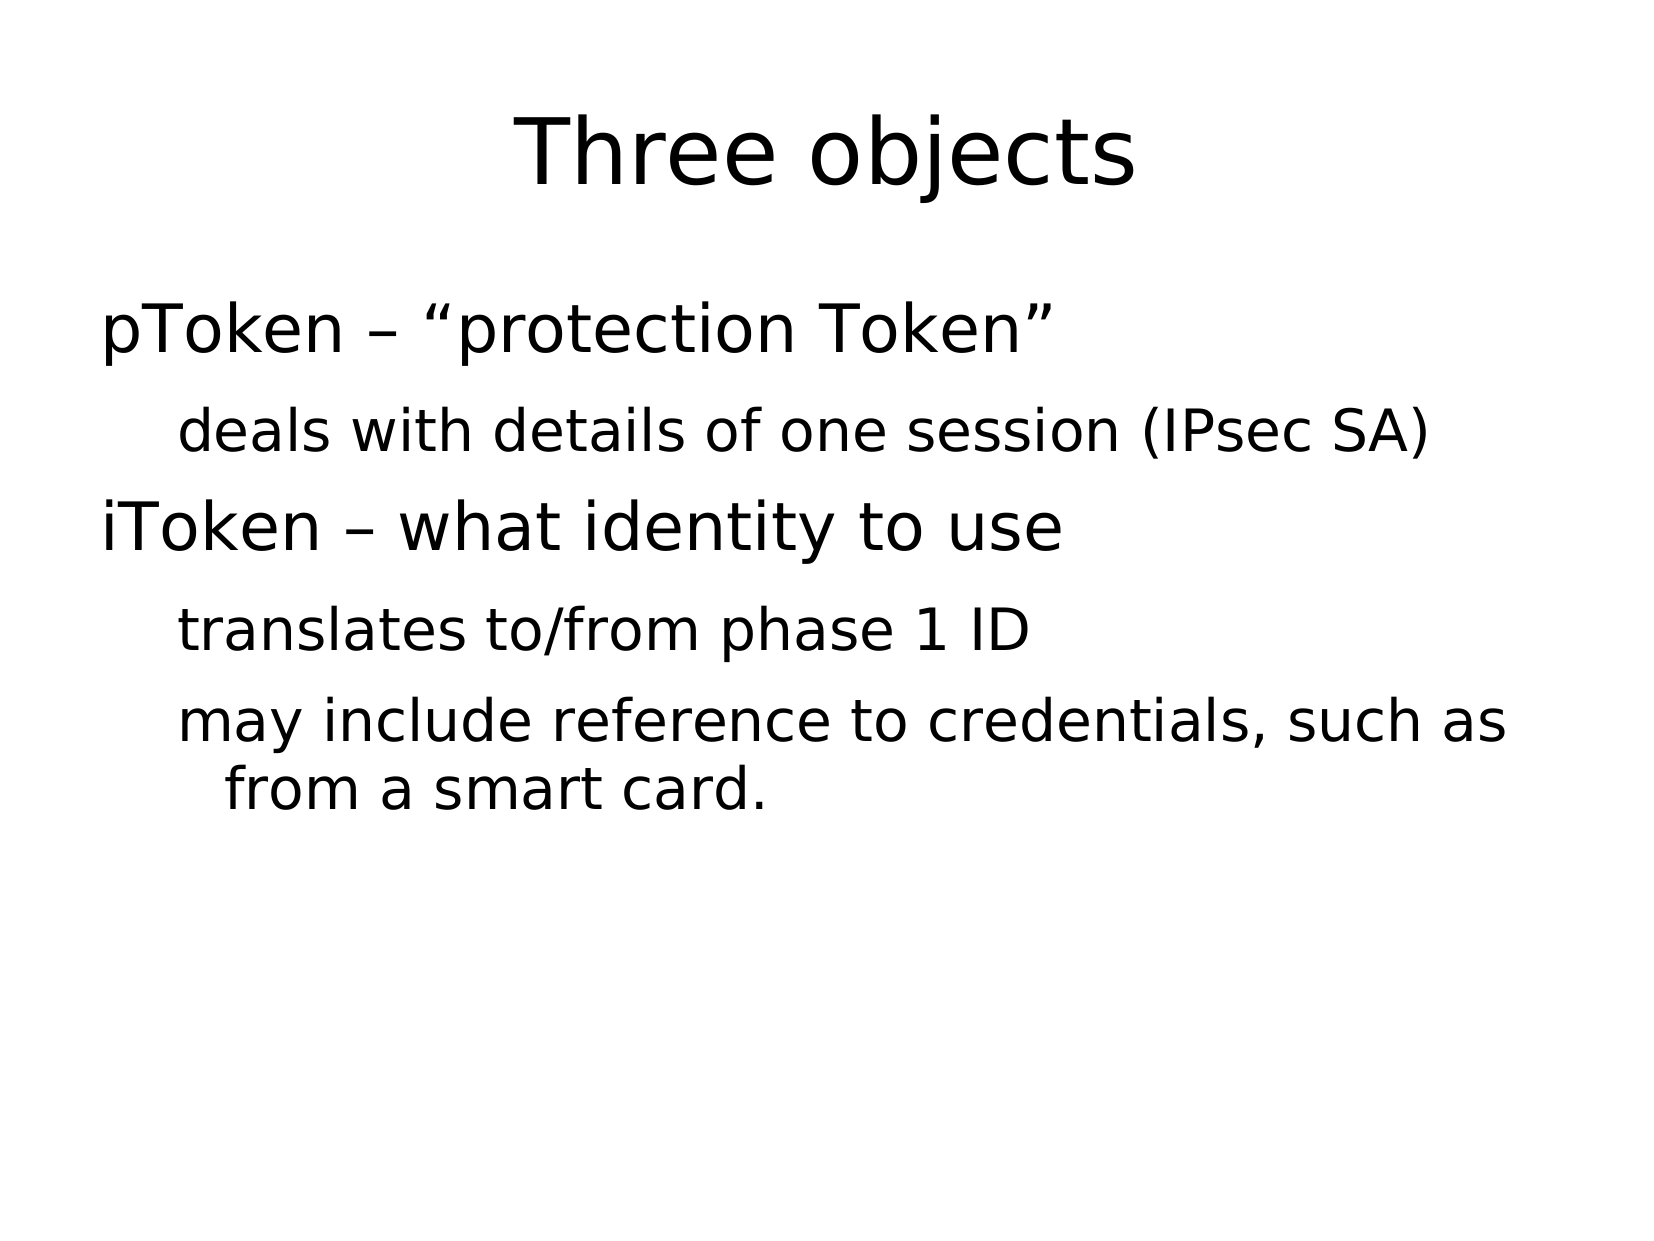

# Three objects
pToken – “protection Token”
deals with details of one session (IPsec SA)
iToken – what identity to use
translates to/from phase 1 ID
may include reference to credentials, such as from a smart card.